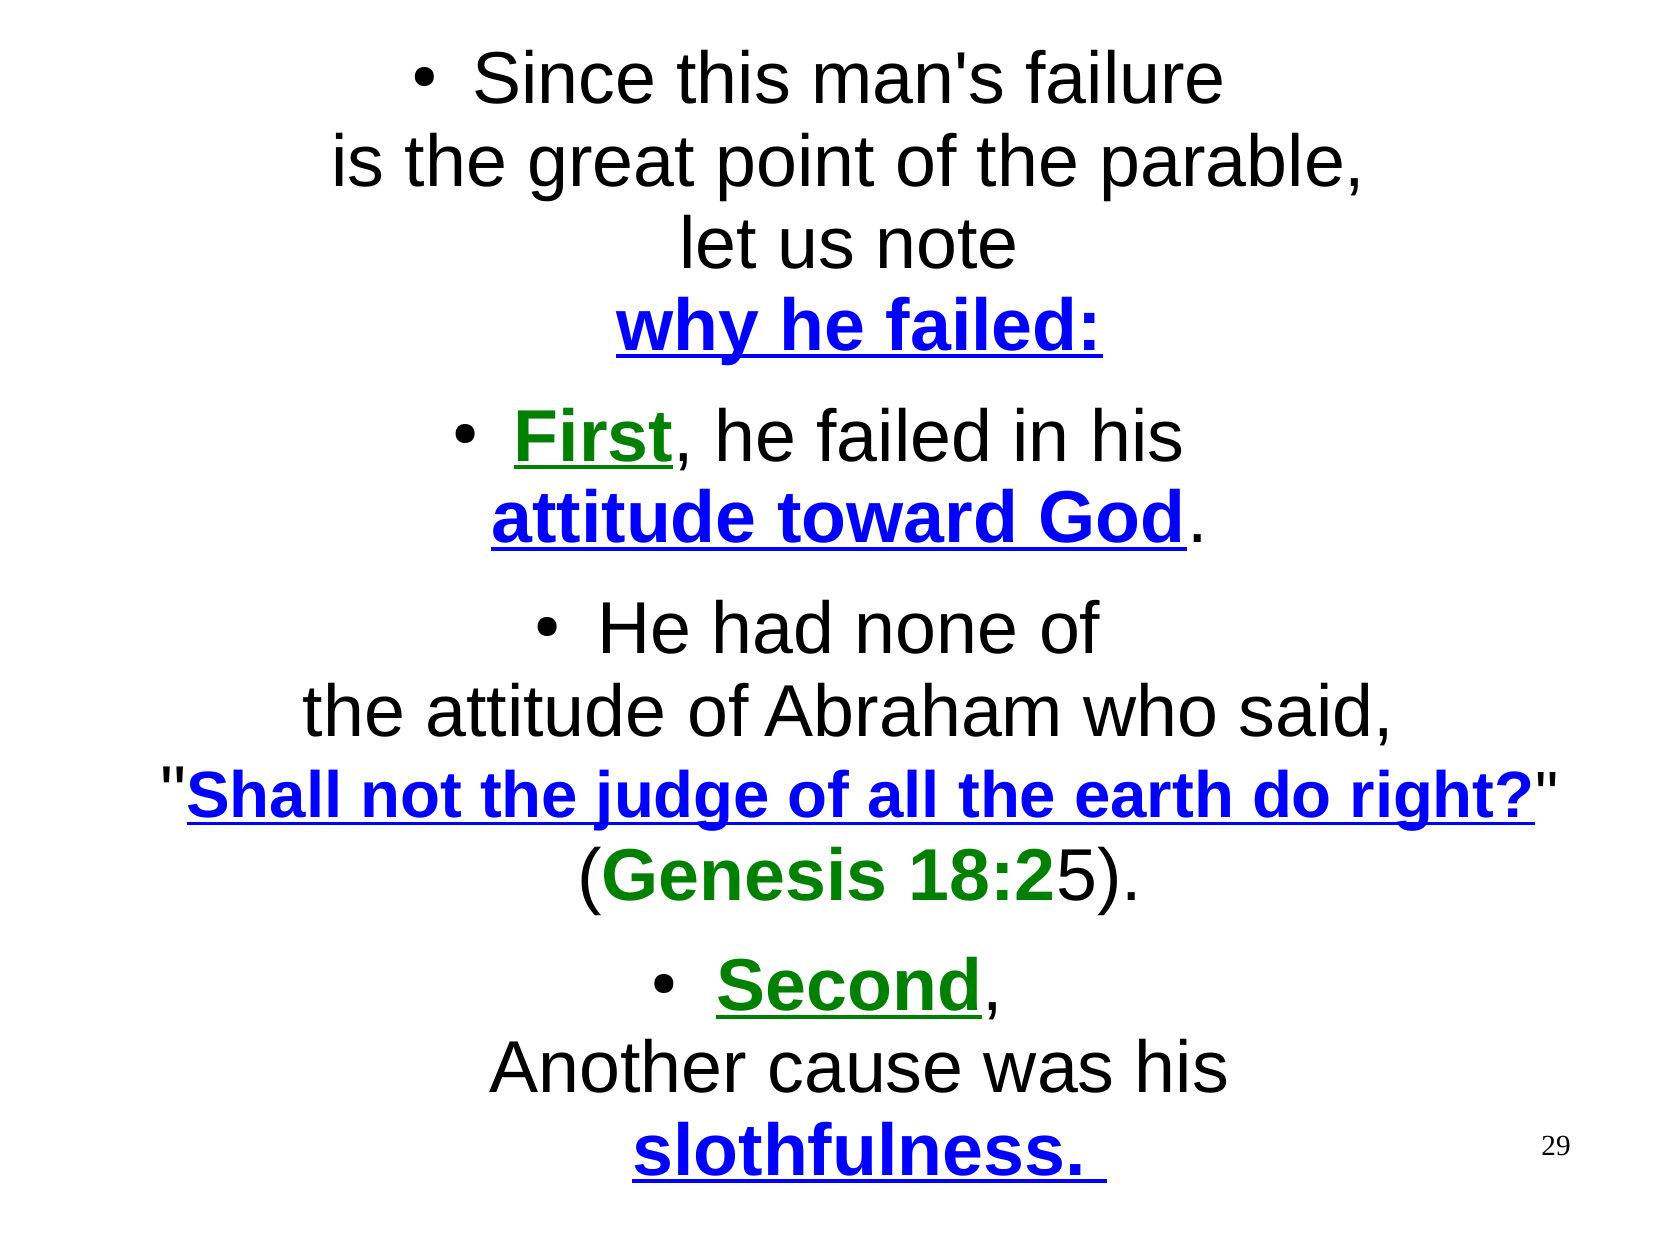

# Since this man's failure is the great point of the parable, let us note why he failed:
First, he failed in his
attitude toward God.
He had none of
the attitude of Abraham who said,
"Shall not the judge of all the earth do right?" (Genesis 18:25).
Second,
Another cause was his
 slothfulness.
29